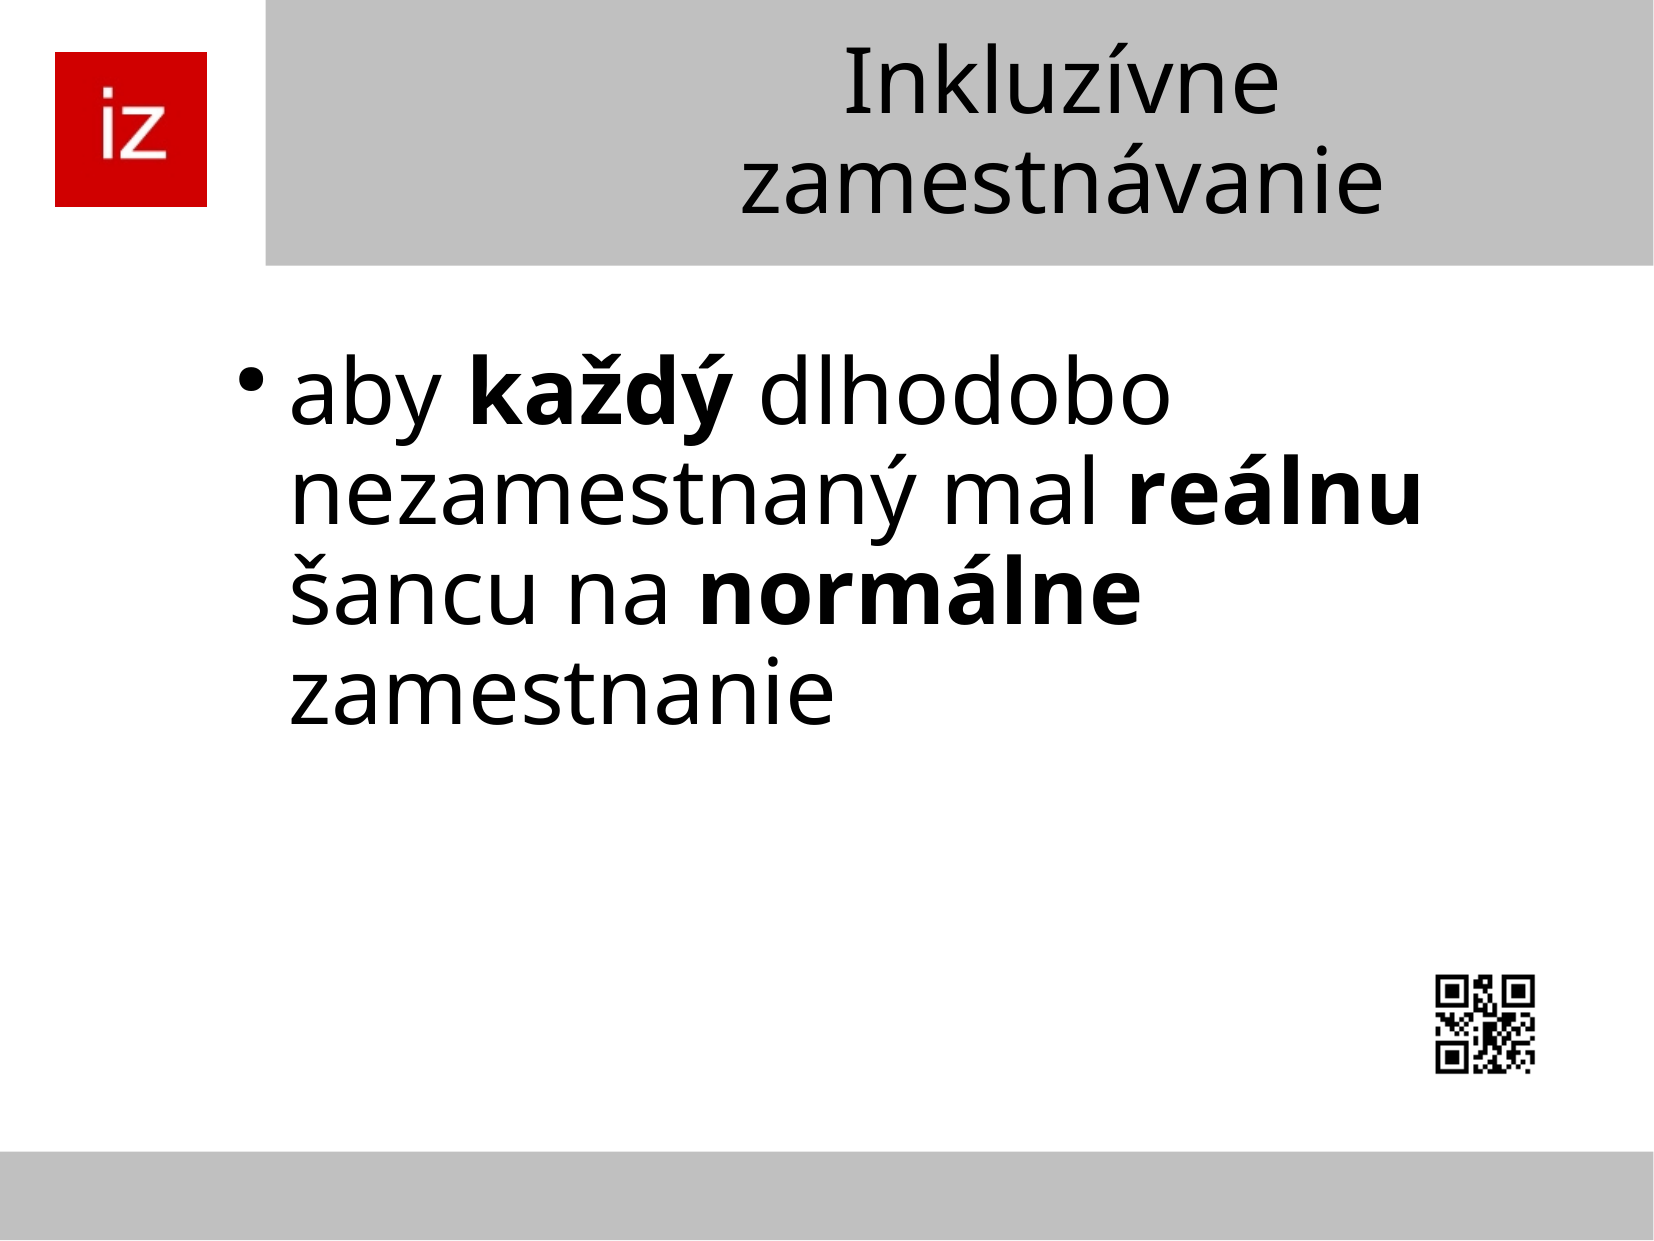

# Inkluzívne zamestnávanie
aby každý dlhodobo nezamestnaný mal reálnu šancu na normálne zamestnanie